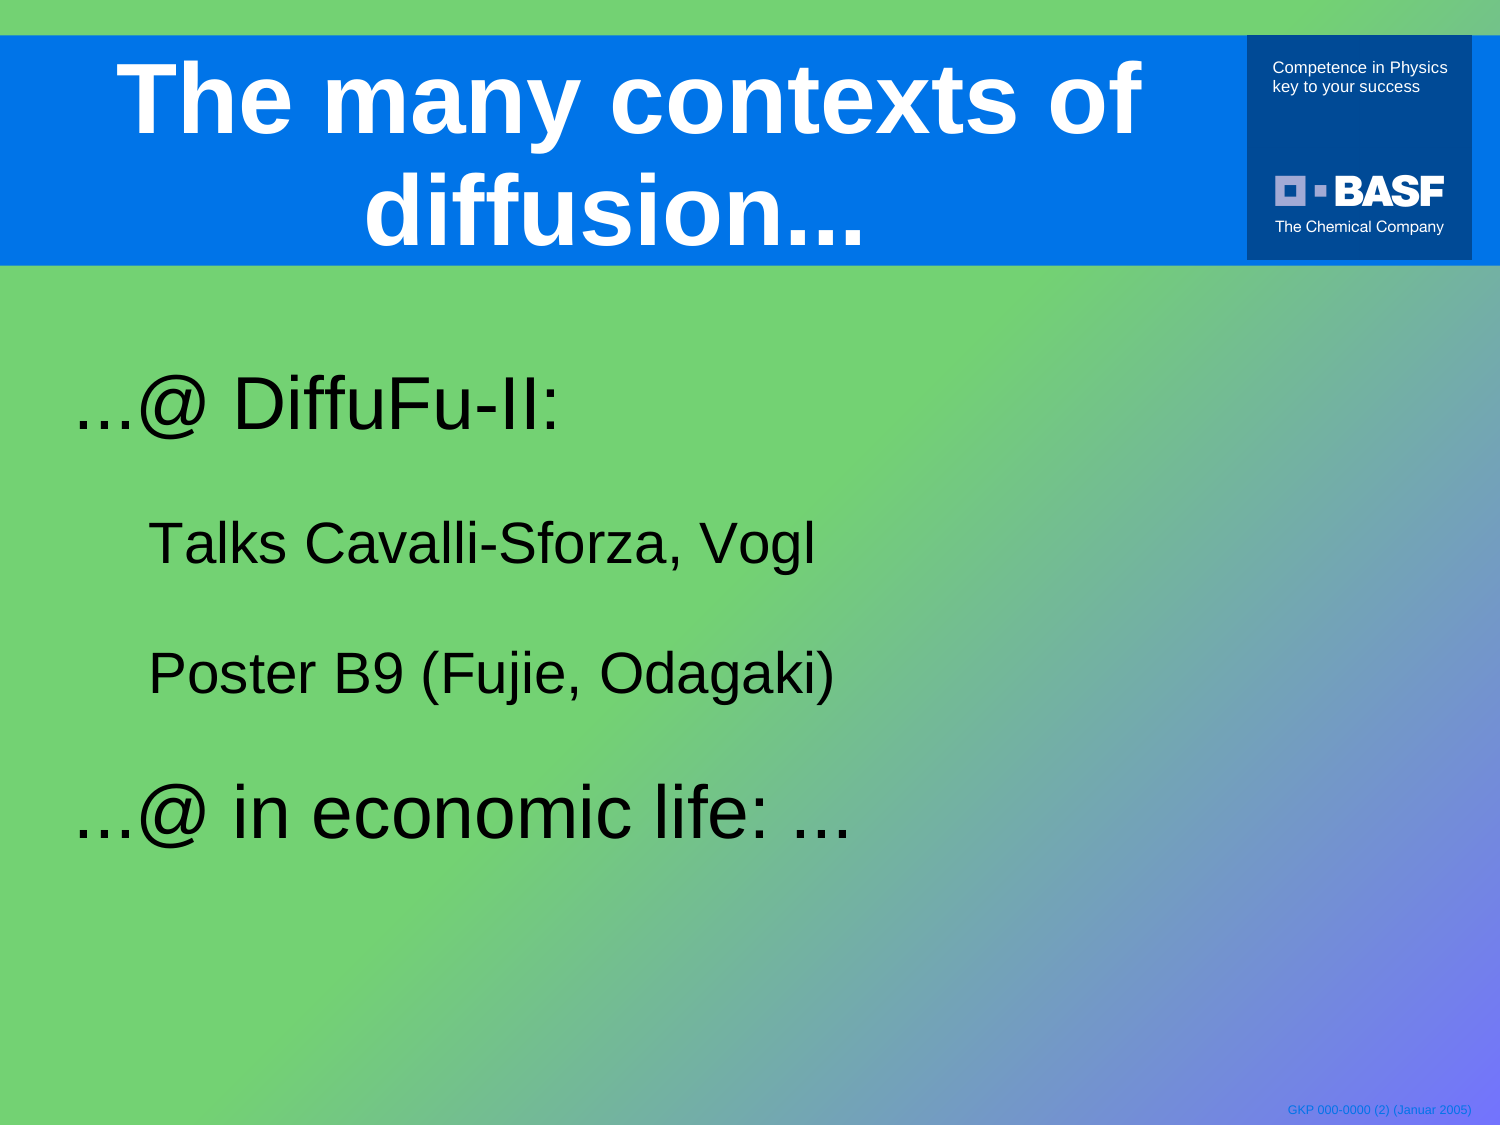

# The many contexts of diffusion...
...@ DiffuFu-II:
Talks Cavalli-Sforza, Vogl
Poster B9 (Fujie, Odagaki)
...@ in economic life: ...